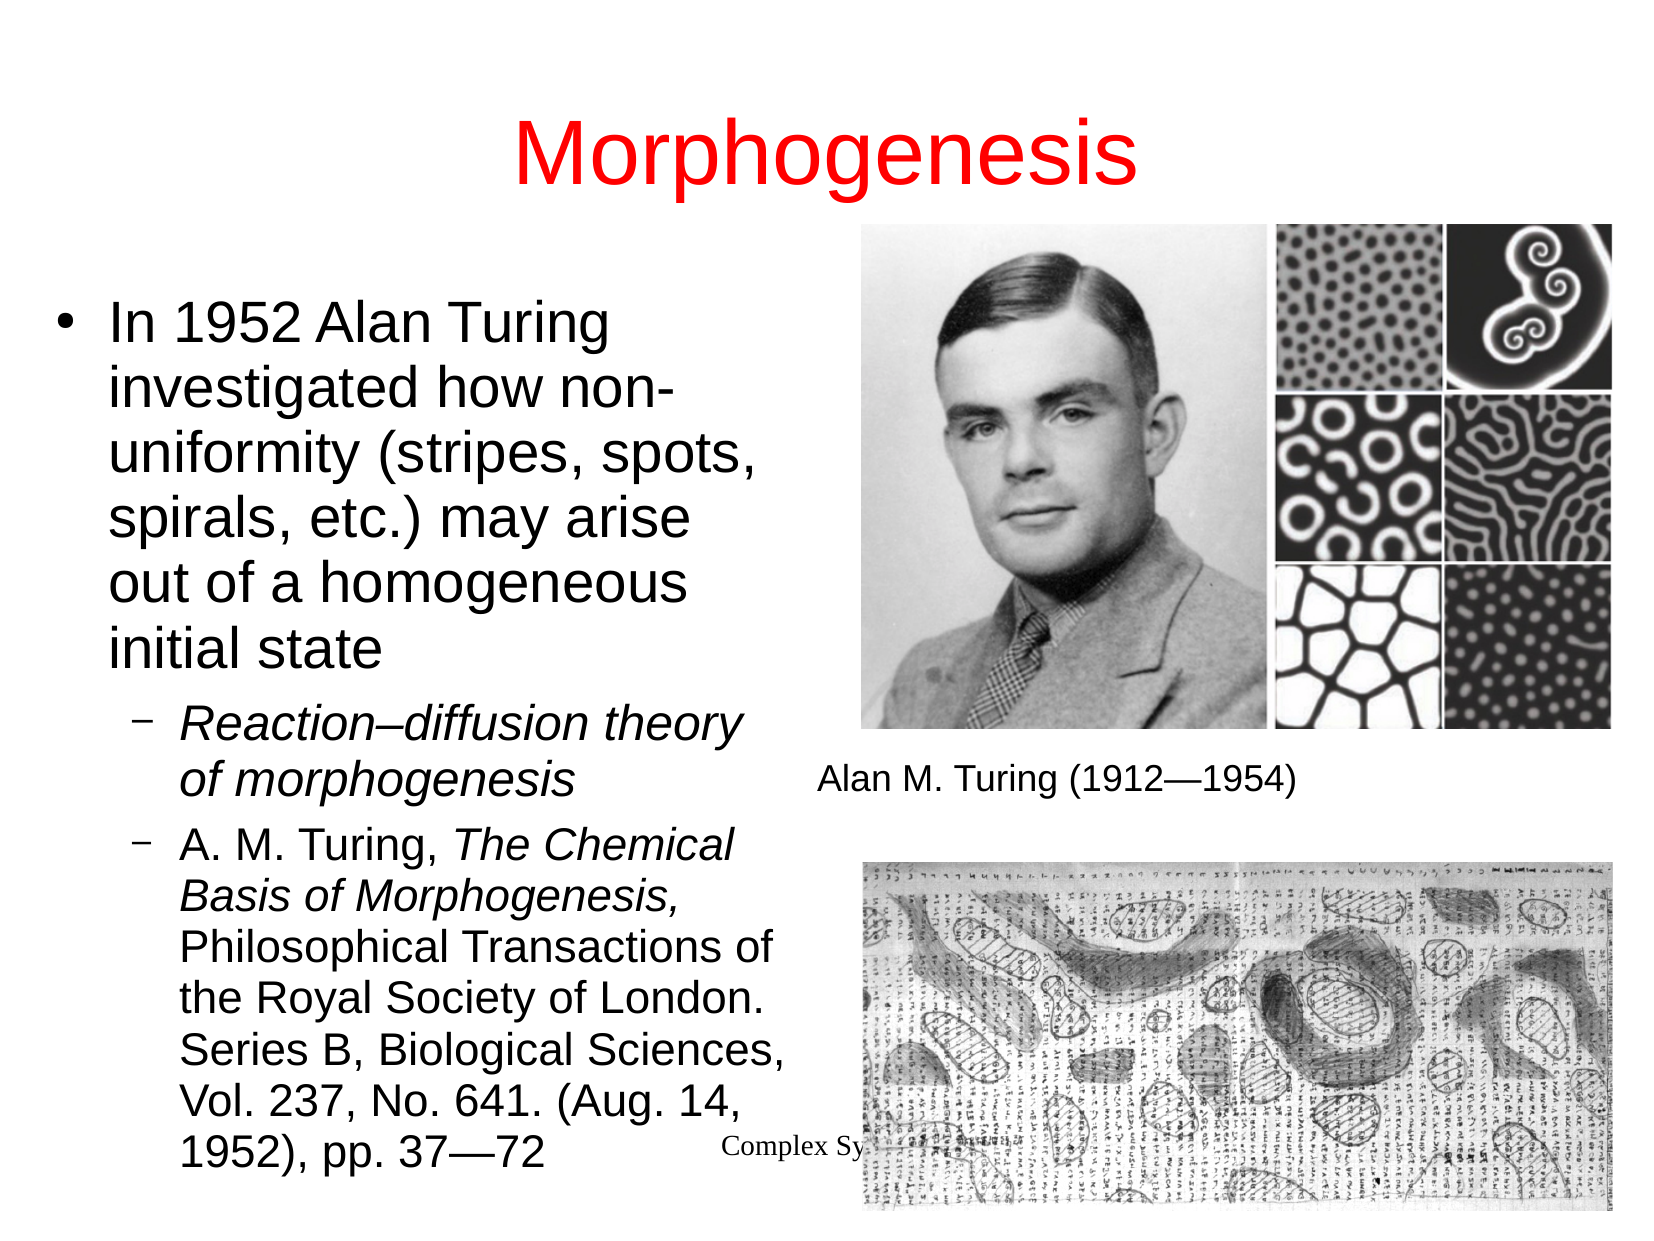

# Morphogenesis
In 1952 Alan Turing investigated how non-uniformity (stripes, spots, spirals, etc.) may arise out of a homogeneous initial state
Reaction–diffusion theory of morphogenesis
A. M. Turing, The Chemical Basis of Morphogenesis, Philosophical Transactions of the Royal Society of London. Series B, Biological Sciences, Vol. 237, No. 641. (Aug. 14, 1952), pp. 37—72
Alan M. Turing (1912—1954)
Complex Systems
49